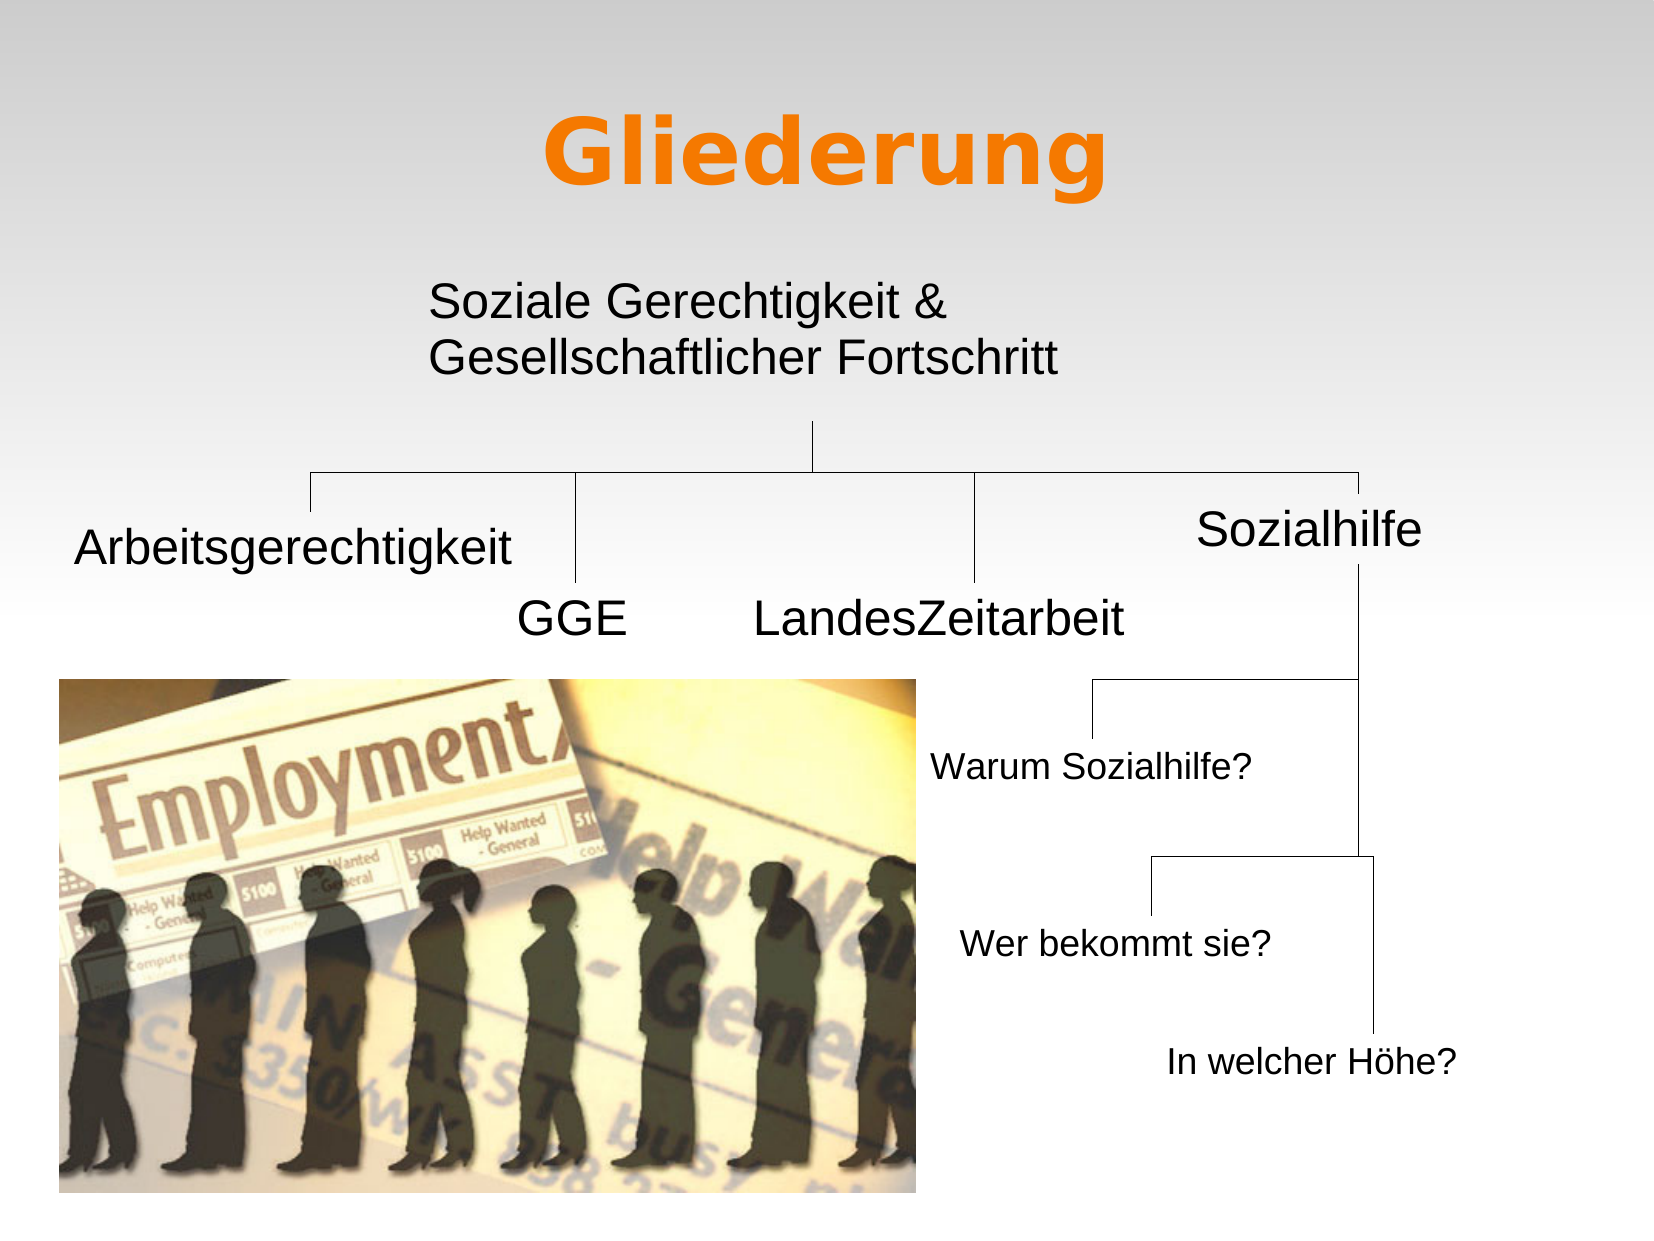

# Gliederung
Soziale Gerechtigkeit & Gesellschaftlicher Fortschritt
Sozialhilfe
Arbeitsgerechtigkeit
GGE
LandesZeitarbeit
Warum Sozialhilfe?
Wer bekommt sie?
In welcher Höhe?